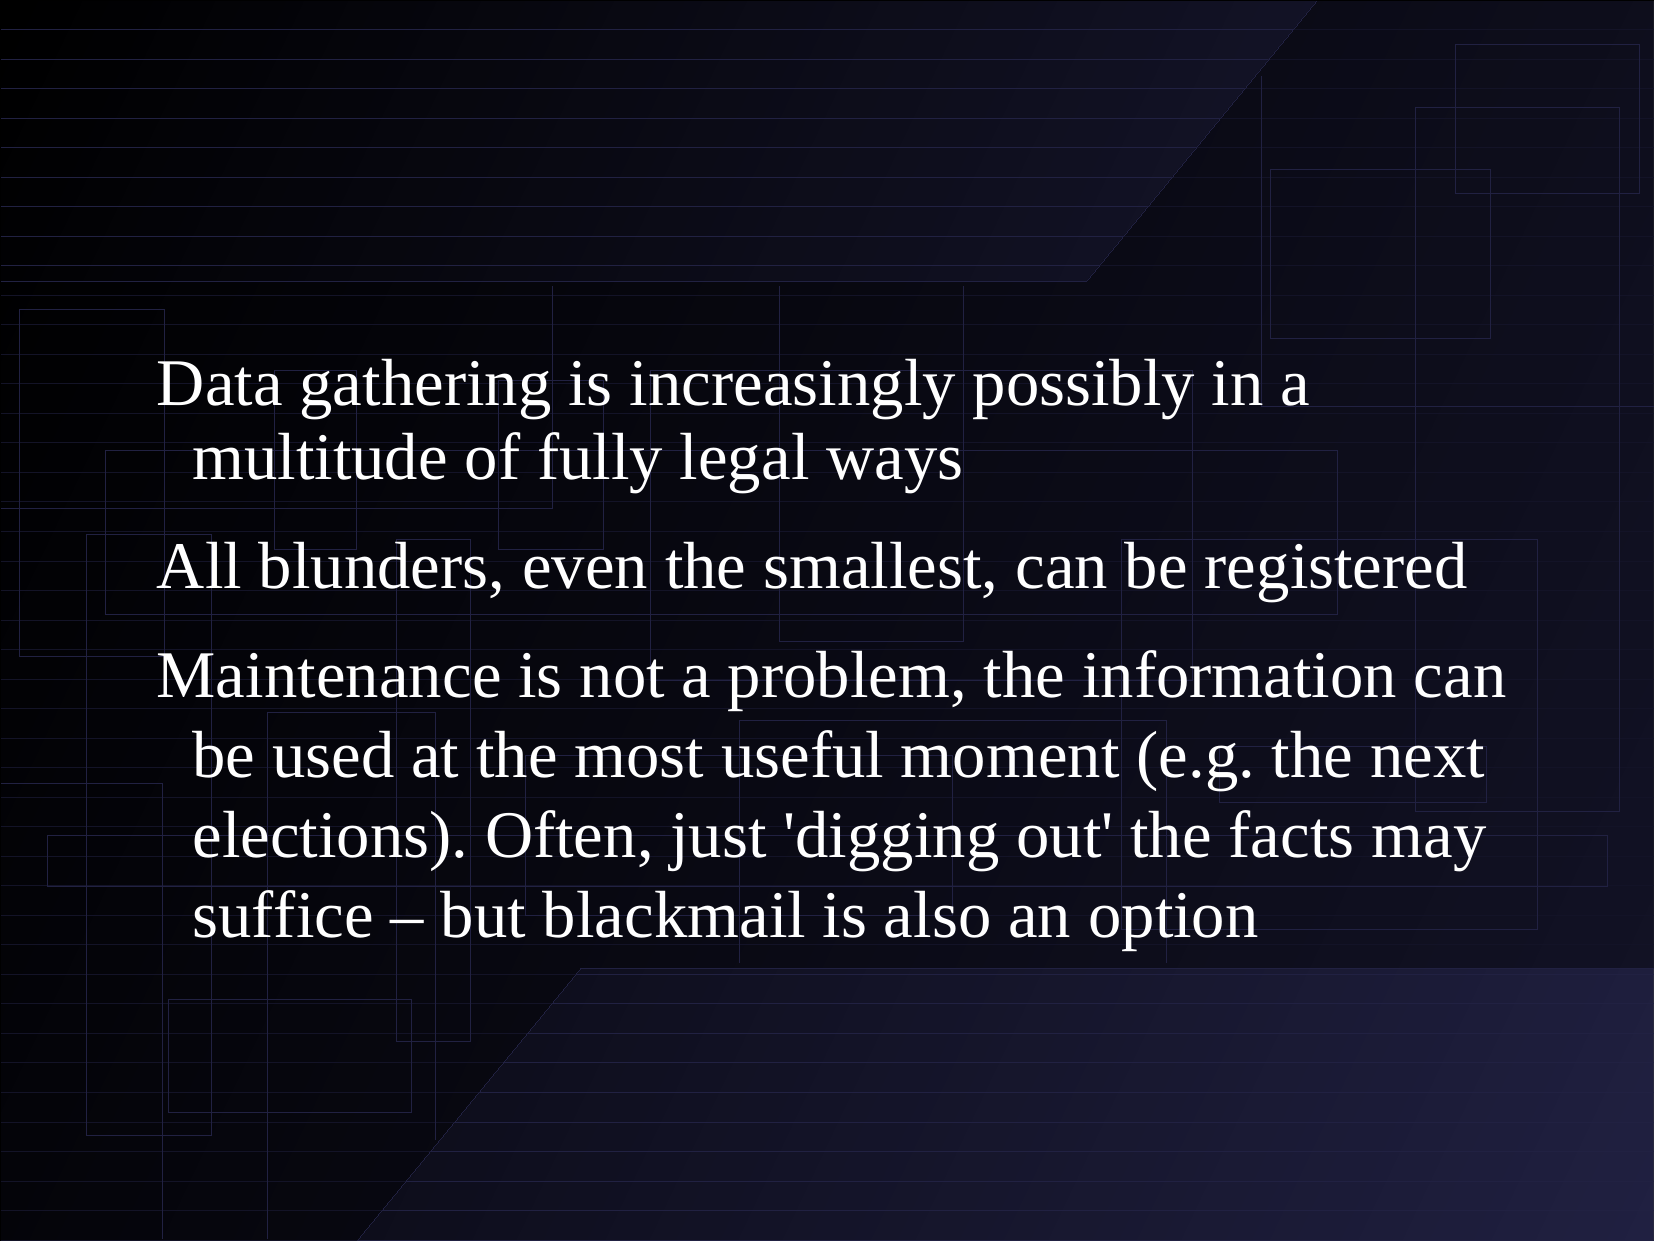

#
Data gathering is increasingly possibly in a multitude of fully legal ways
All blunders, even the smallest, can be registered
Maintenance is not a problem, the information can be used at the most useful moment (e.g. the next elections). Often, just 'digging out' the facts may suffice – but blackmail is also an option